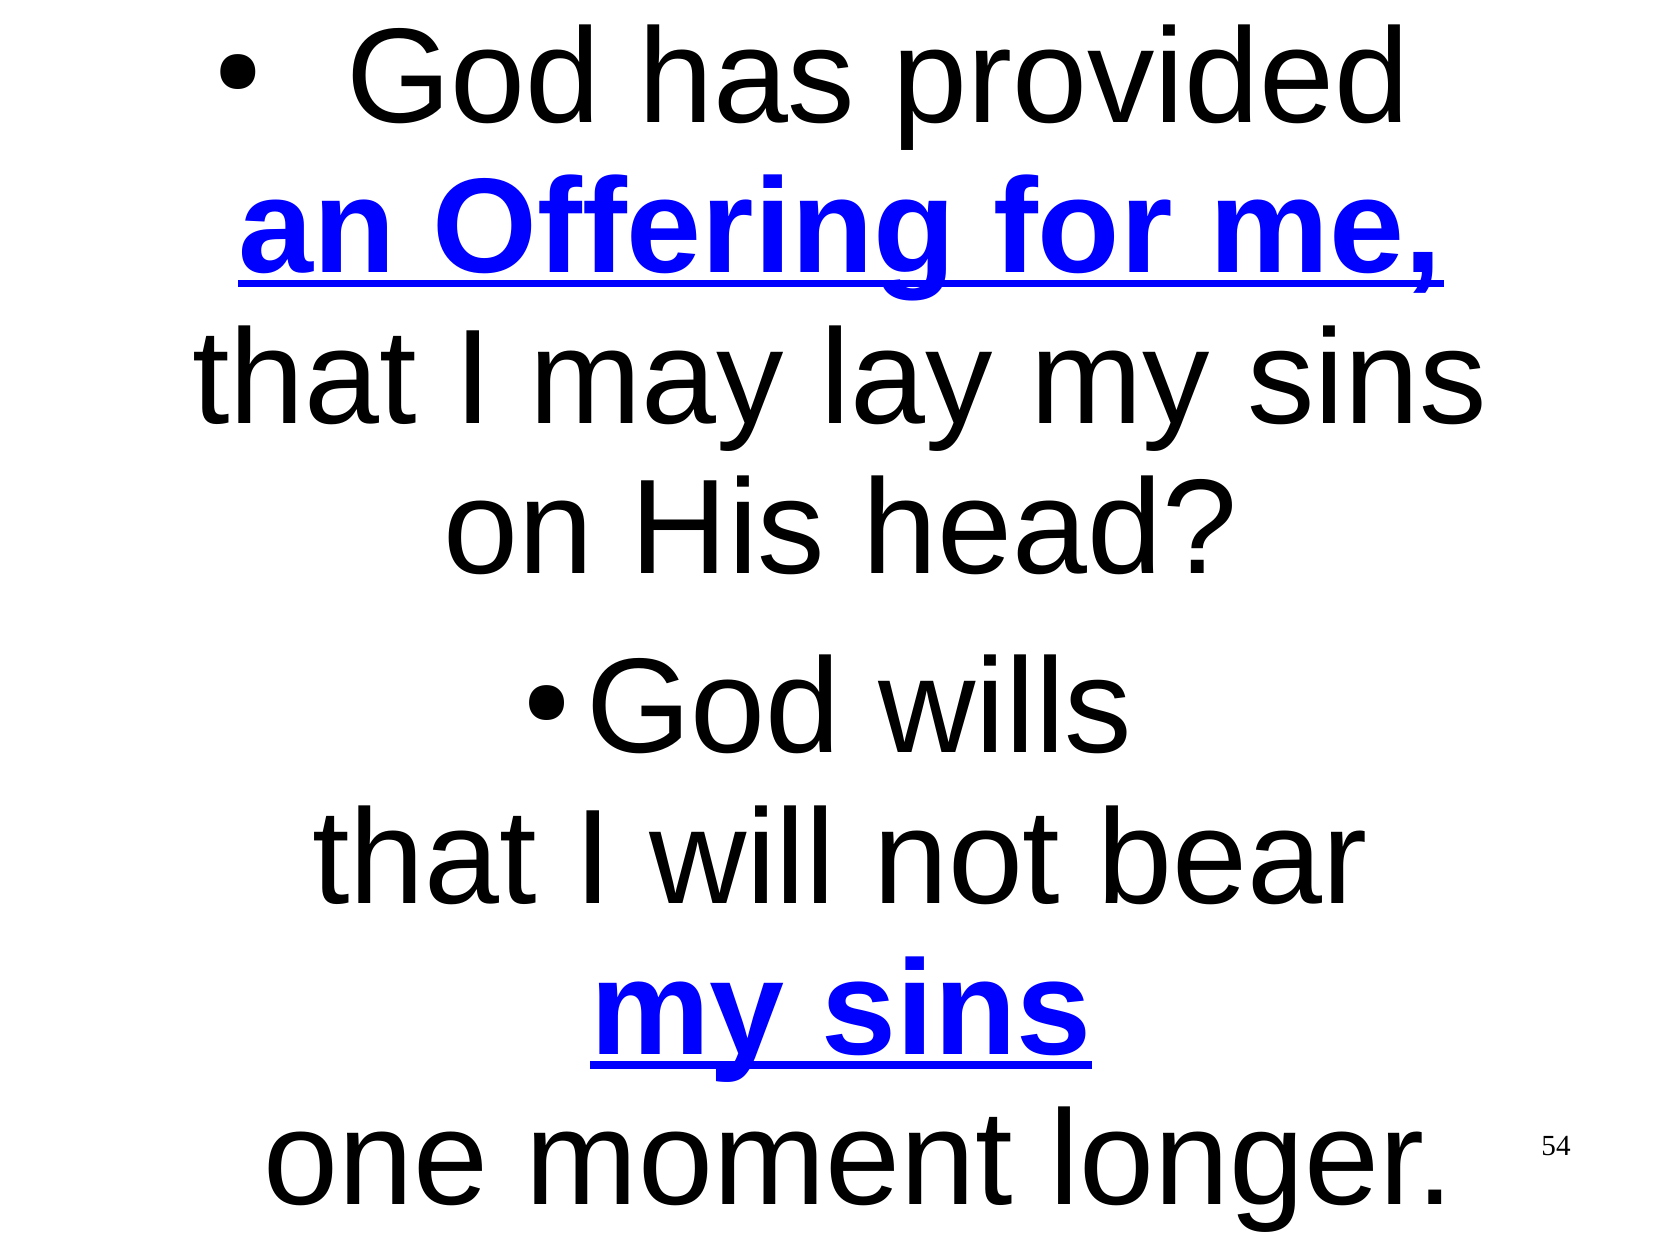

# God has provided an Offering for me, that I may lay my sins on His head?
God wills
that I will not bear 
my sins
one moment longer.
54